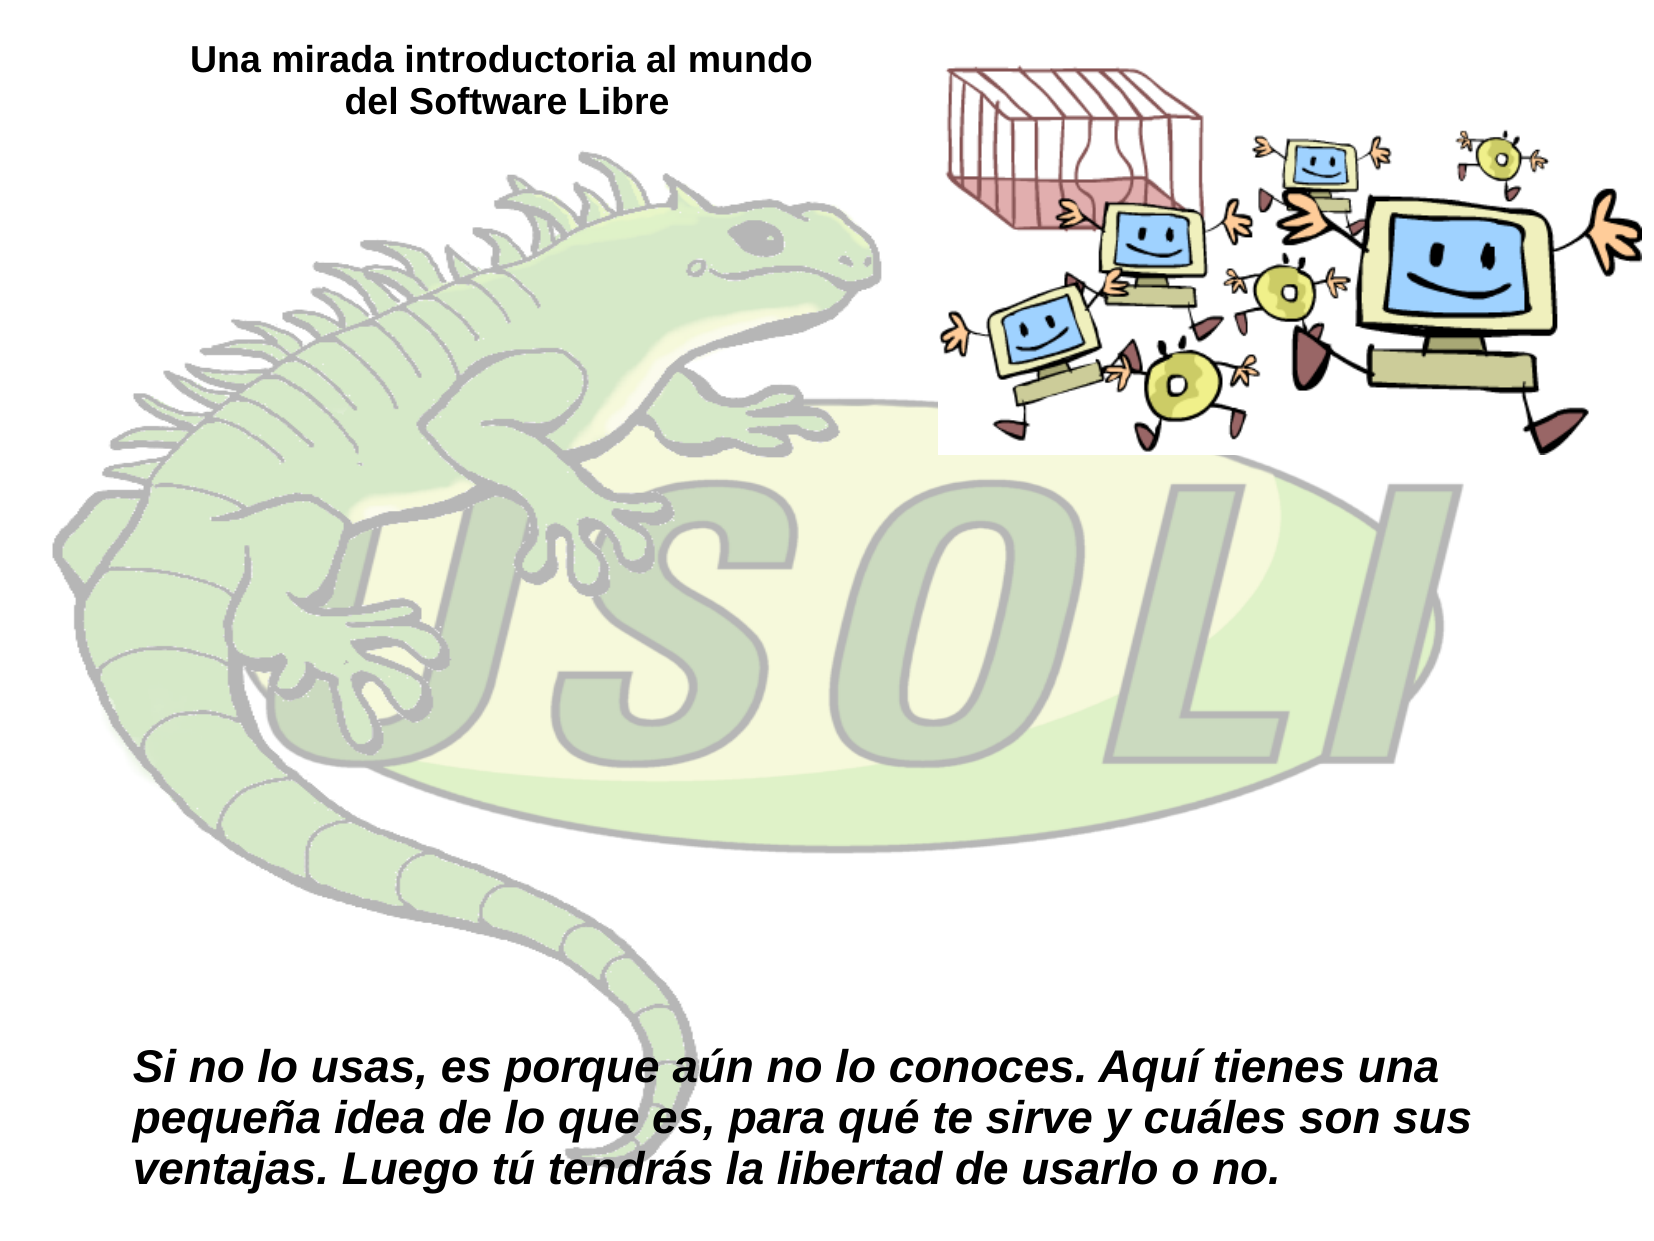

Una mirada introductoria al mundo
 del Software Libre
Si no lo usas, es porque aún no lo conoces. Aquí tienes una pequeña idea de lo que es, para qué te sirve y cuáles son sus ventajas. Luego tú tendrás la libertad de usarlo o no.